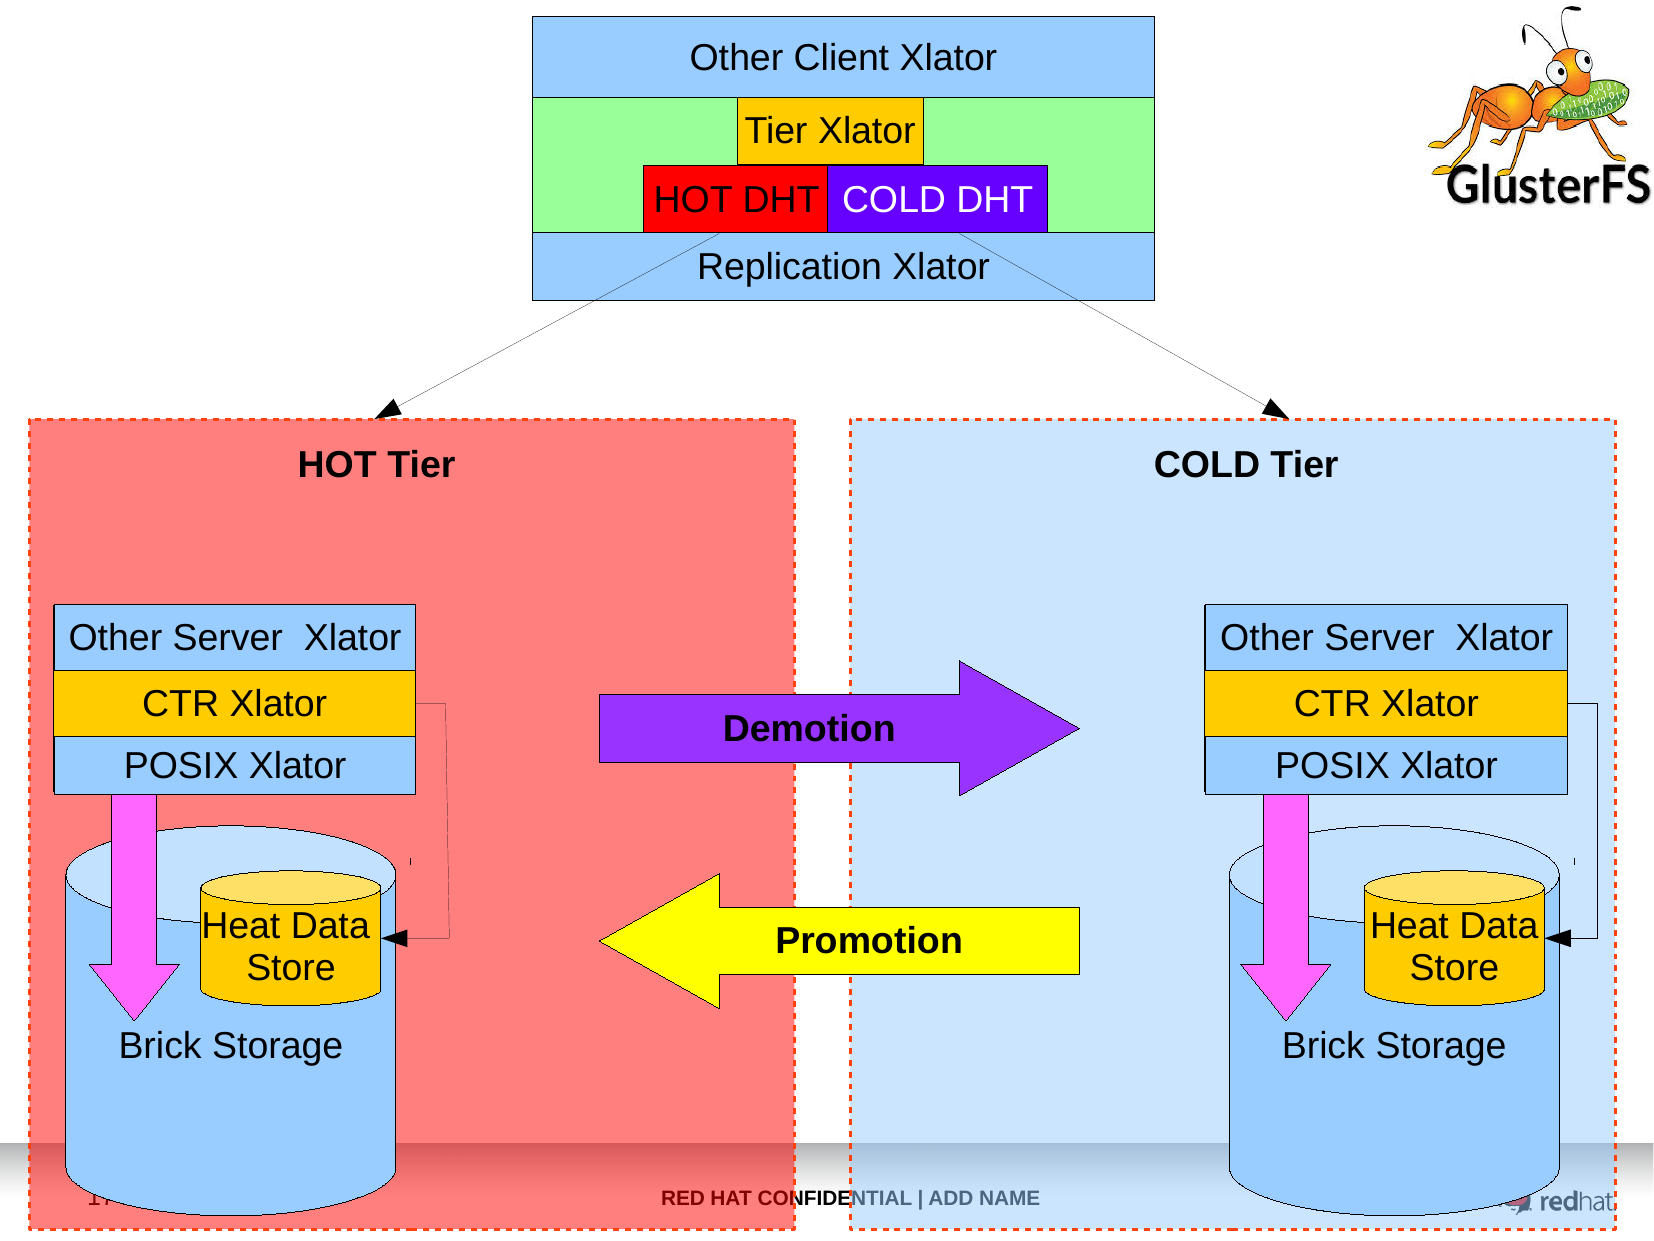

Other Client Xlator
Tier Xlator
HOT DHT
COLD DHT
Replication Xlator
HOT Tier
COLD Tier
Other Server Xlator
Other Server Xlator
Demotion
CTR Xlator
CTR Xlator
POSIX Xlator
POSIX Xlator
Brick Storage
Brick Storage
Heat Data
Store
Heat Data
Store
Promotion